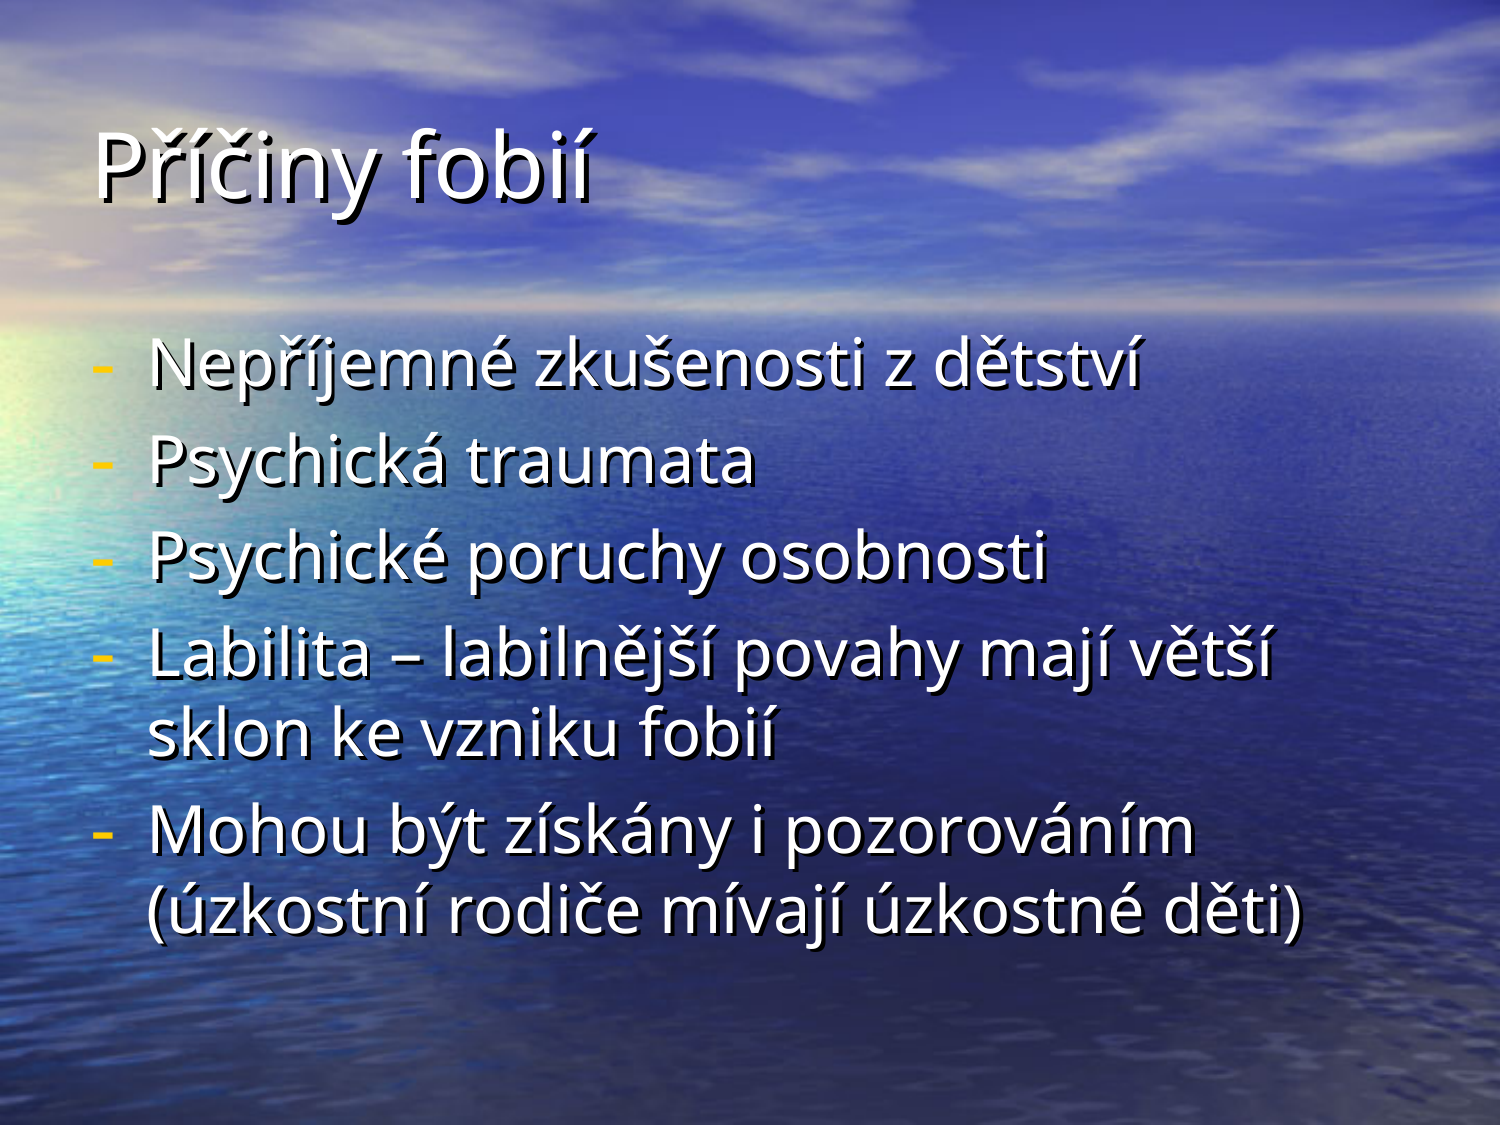

# Příčiny fobií
Nepříjemné zkušenosti z dětství
Psychická traumata
Psychické poruchy osobnosti
Labilita – labilnější povahy mají větší sklon ke vzniku fobií
Mohou být získány i pozorováním (úzkostní rodiče mívají úzkostné děti)